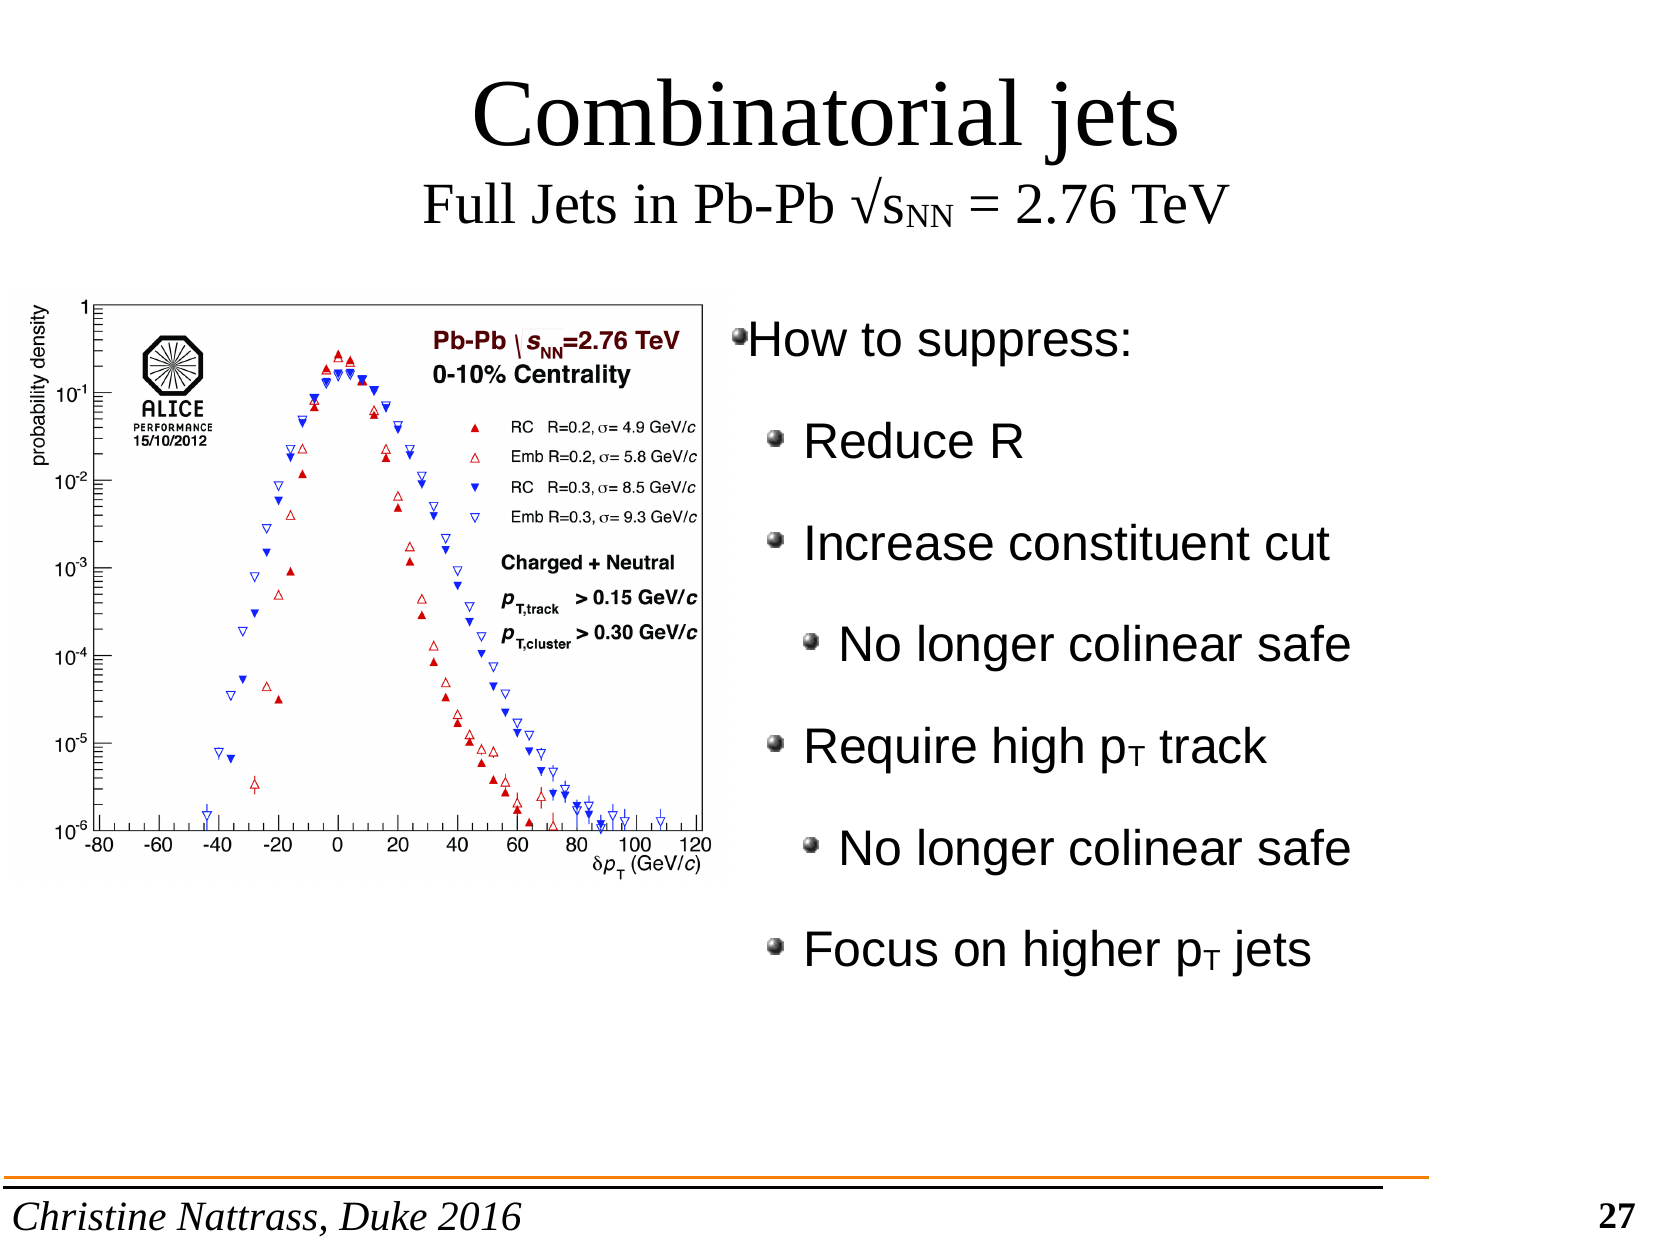

# Combinatorial jets Full Jets in Pb-Pb √sNN = 2.76 TeV
How to suppress:
Reduce R
Increase constituent cut
No longer colinear safe
Require high pT track
No longer colinear safe
Focus on higher pT jets